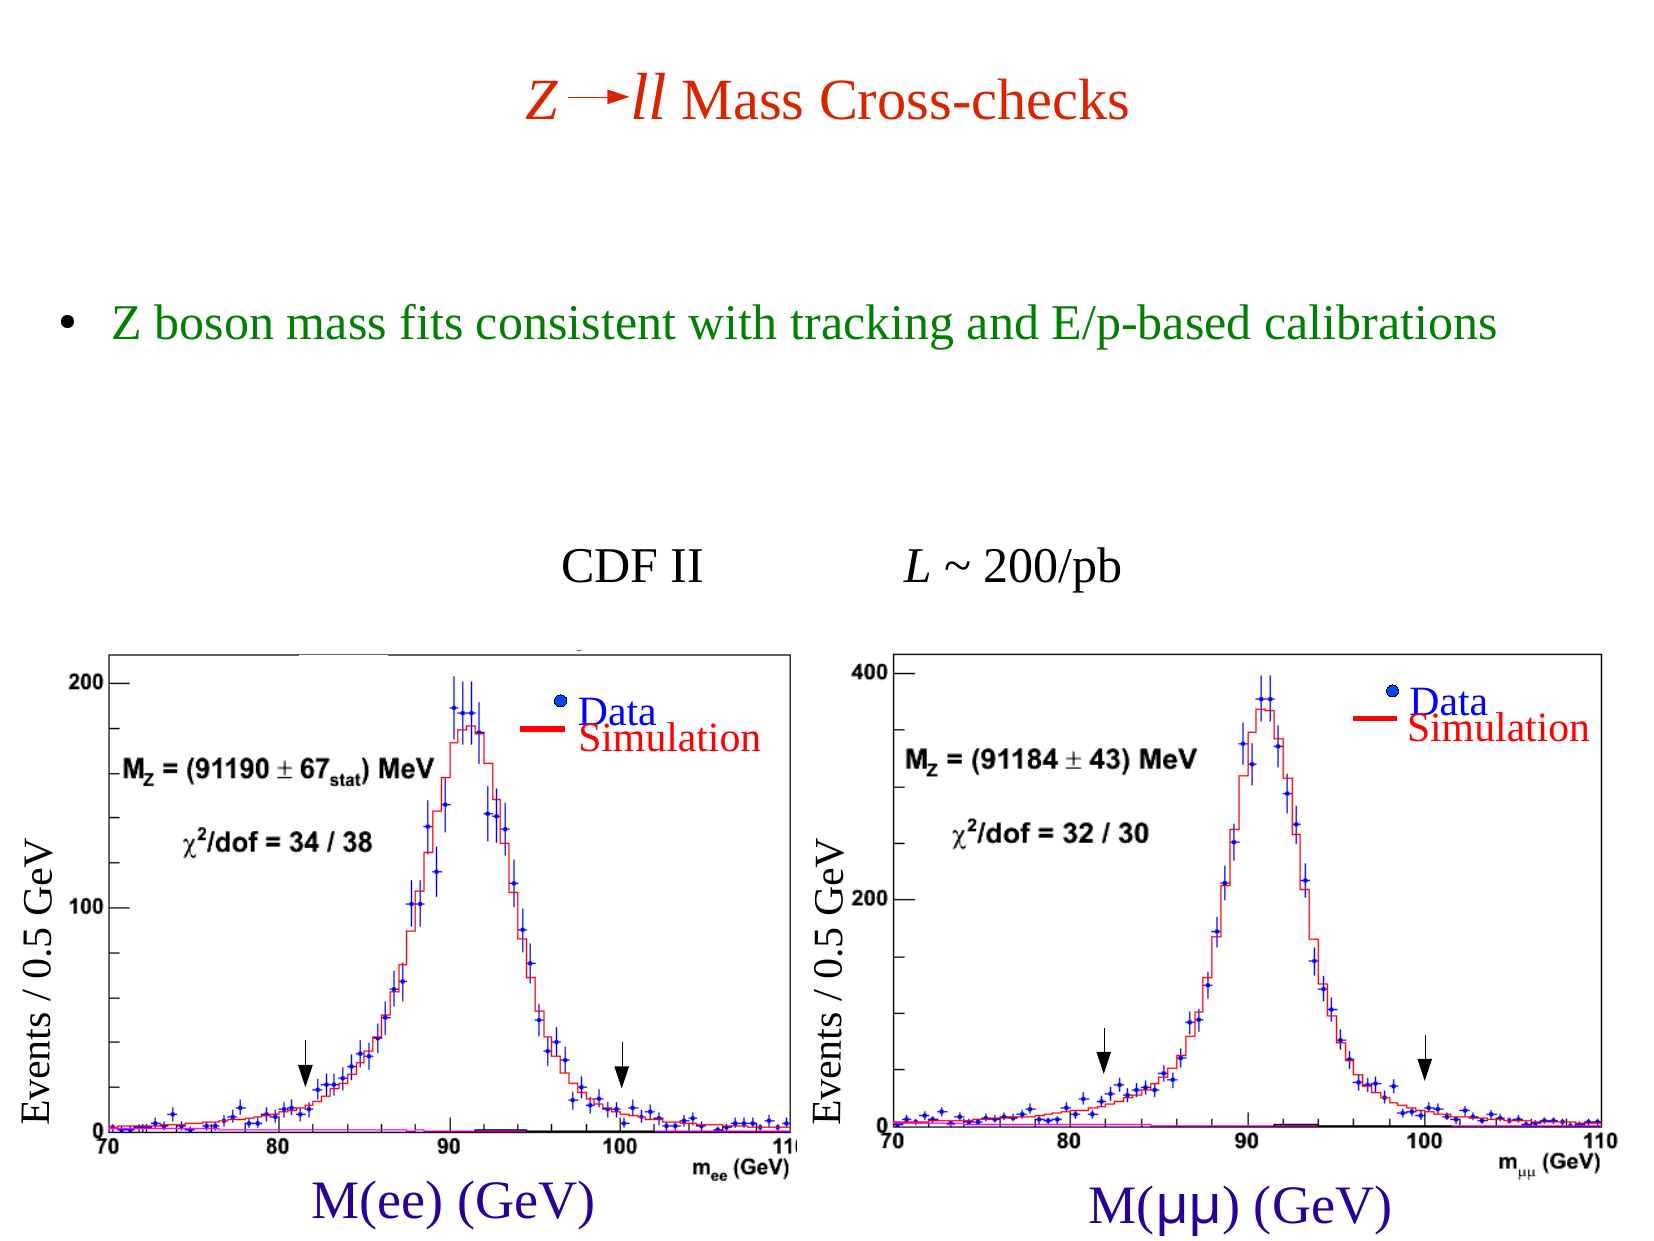

# Z ll Mass Cross-checks
Z boson mass fits consistent with tracking and E/p-based calibrations
CDF II L ~ 200/pb
Data
Data
Simulation
Simulation
Events / 0.5 GeV
Events / 0.5 GeV
M(μμ) (GeV)
M(ee) (GeV)